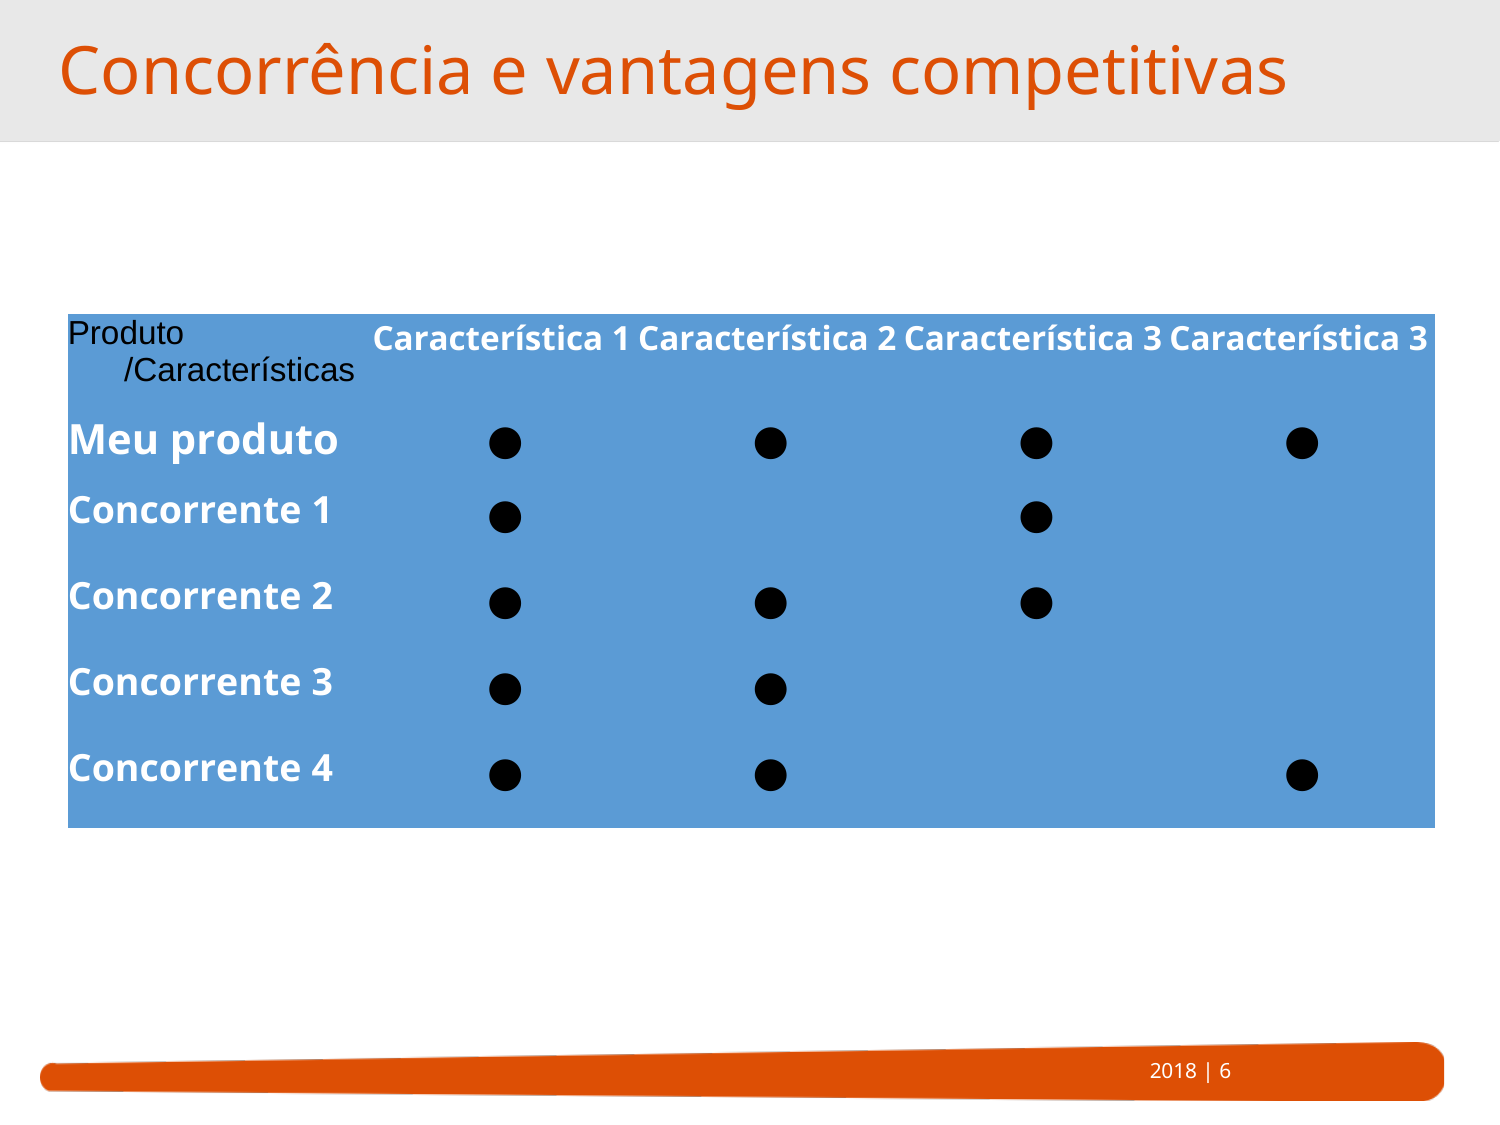

Concorrência e vantagens competitivas
| Produto /Características | Característica 1 | Característica 2 | Característica 3 | Característica 3 |
| --- | --- | --- | --- | --- |
| Meu produto | ● | ● | ● | ● |
| Concorrente 1 | ● | | ● | |
| Concorrente 2 | ● | ● | ● | |
| Concorrente 3 | ● | ● | | |
| Concorrente 4 | ● | ● | | ● |